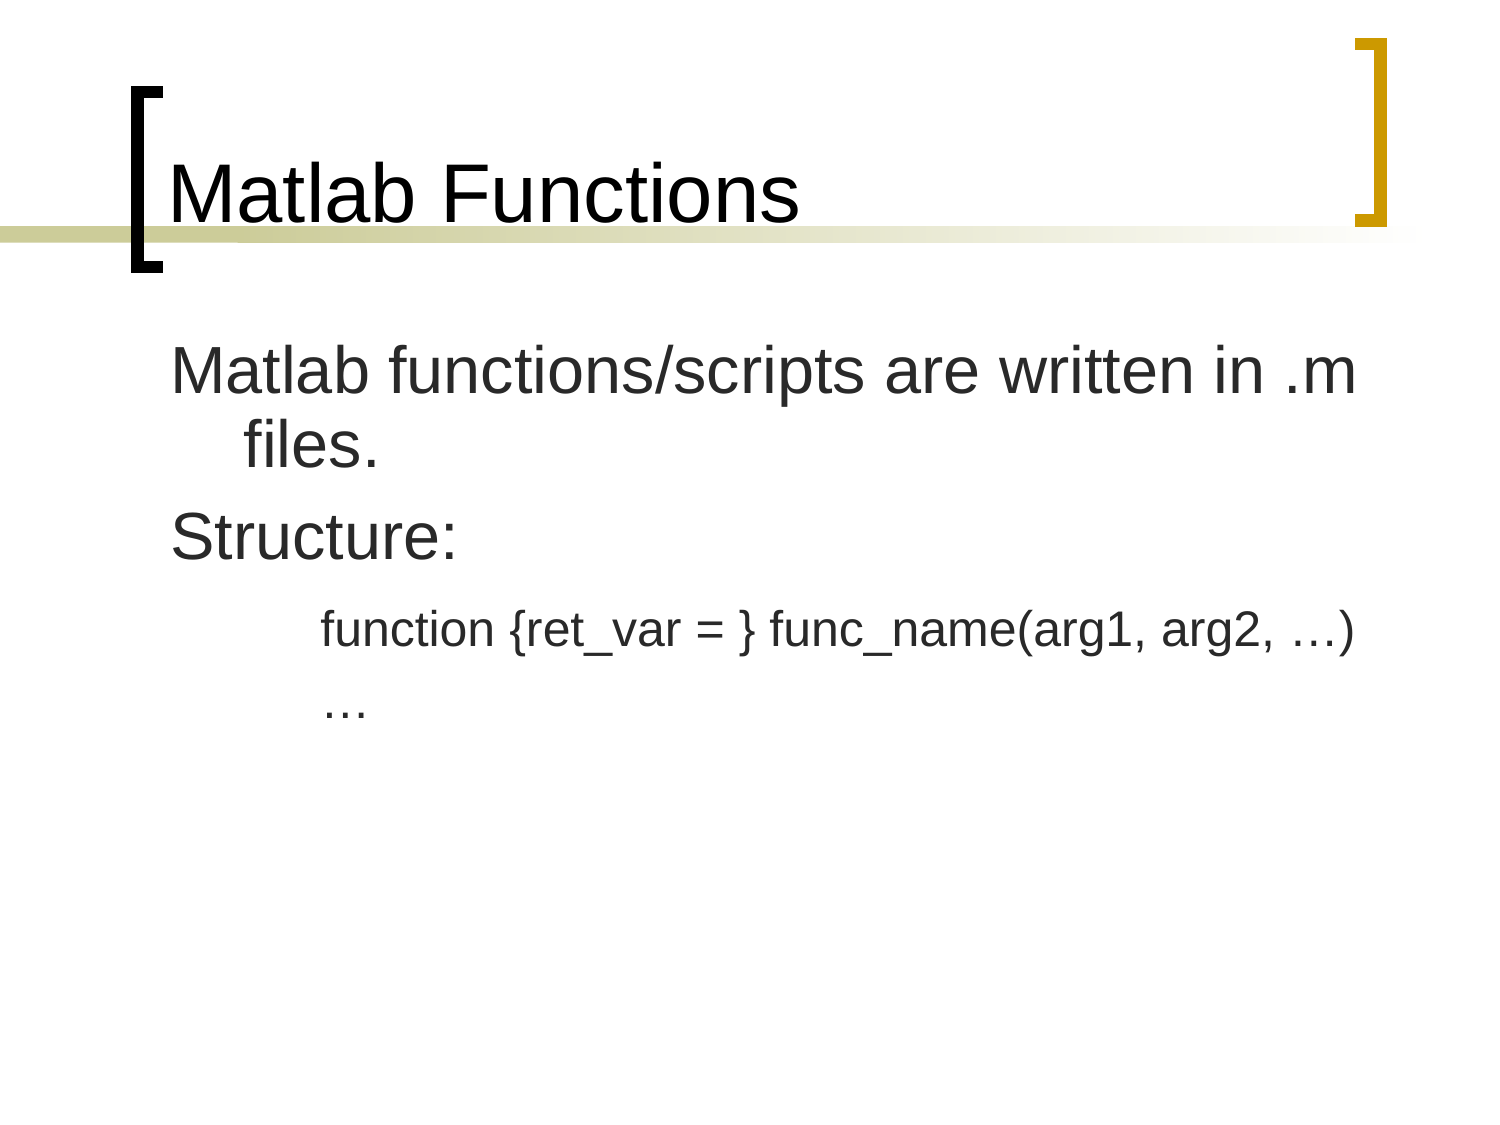

# Matlab Functions
Matlab functions/scripts are written in .m files.
Structure:
		function {ret_var = } func_name(arg1, arg2, …)
		…